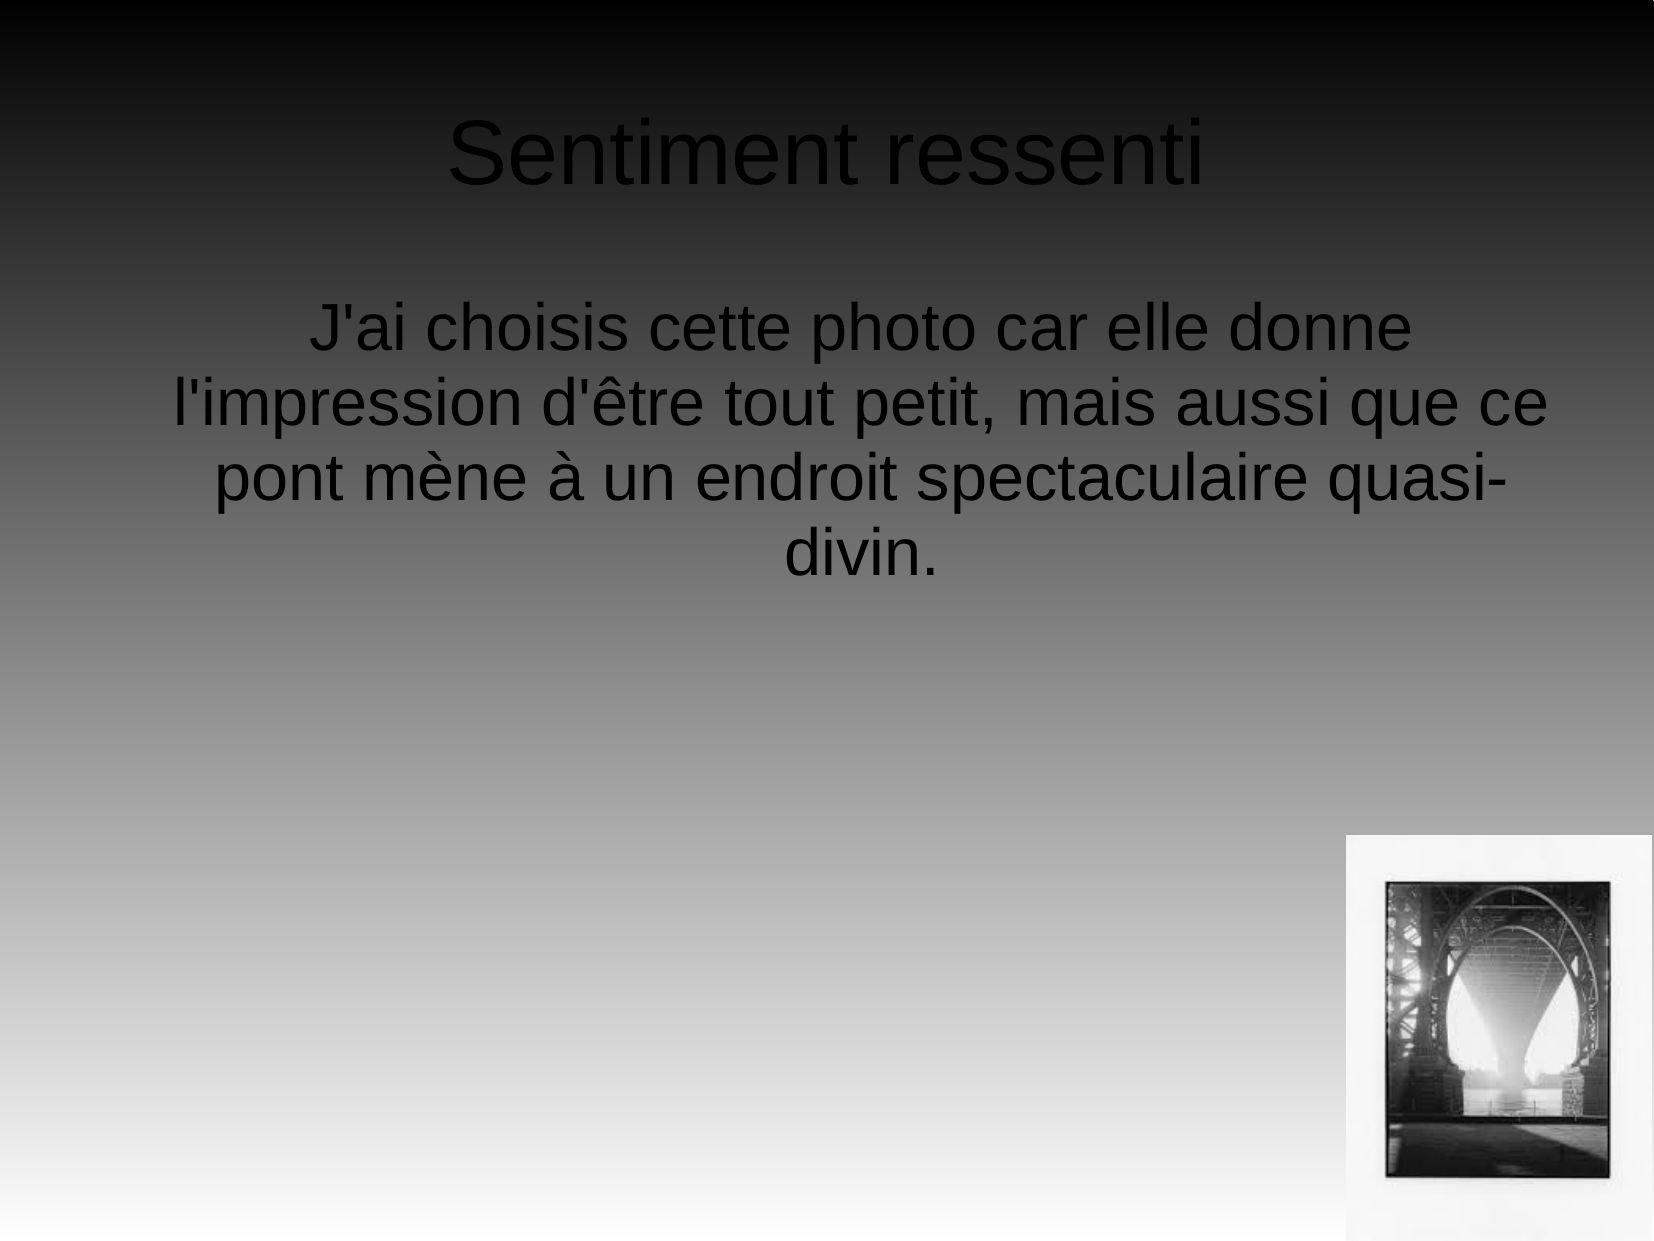

# Sentiment ressenti
J'ai choisis cette photo car elle donne l'impression d'être tout petit, mais aussi que ce pont mène à un endroit spectaculaire quasi-divin.